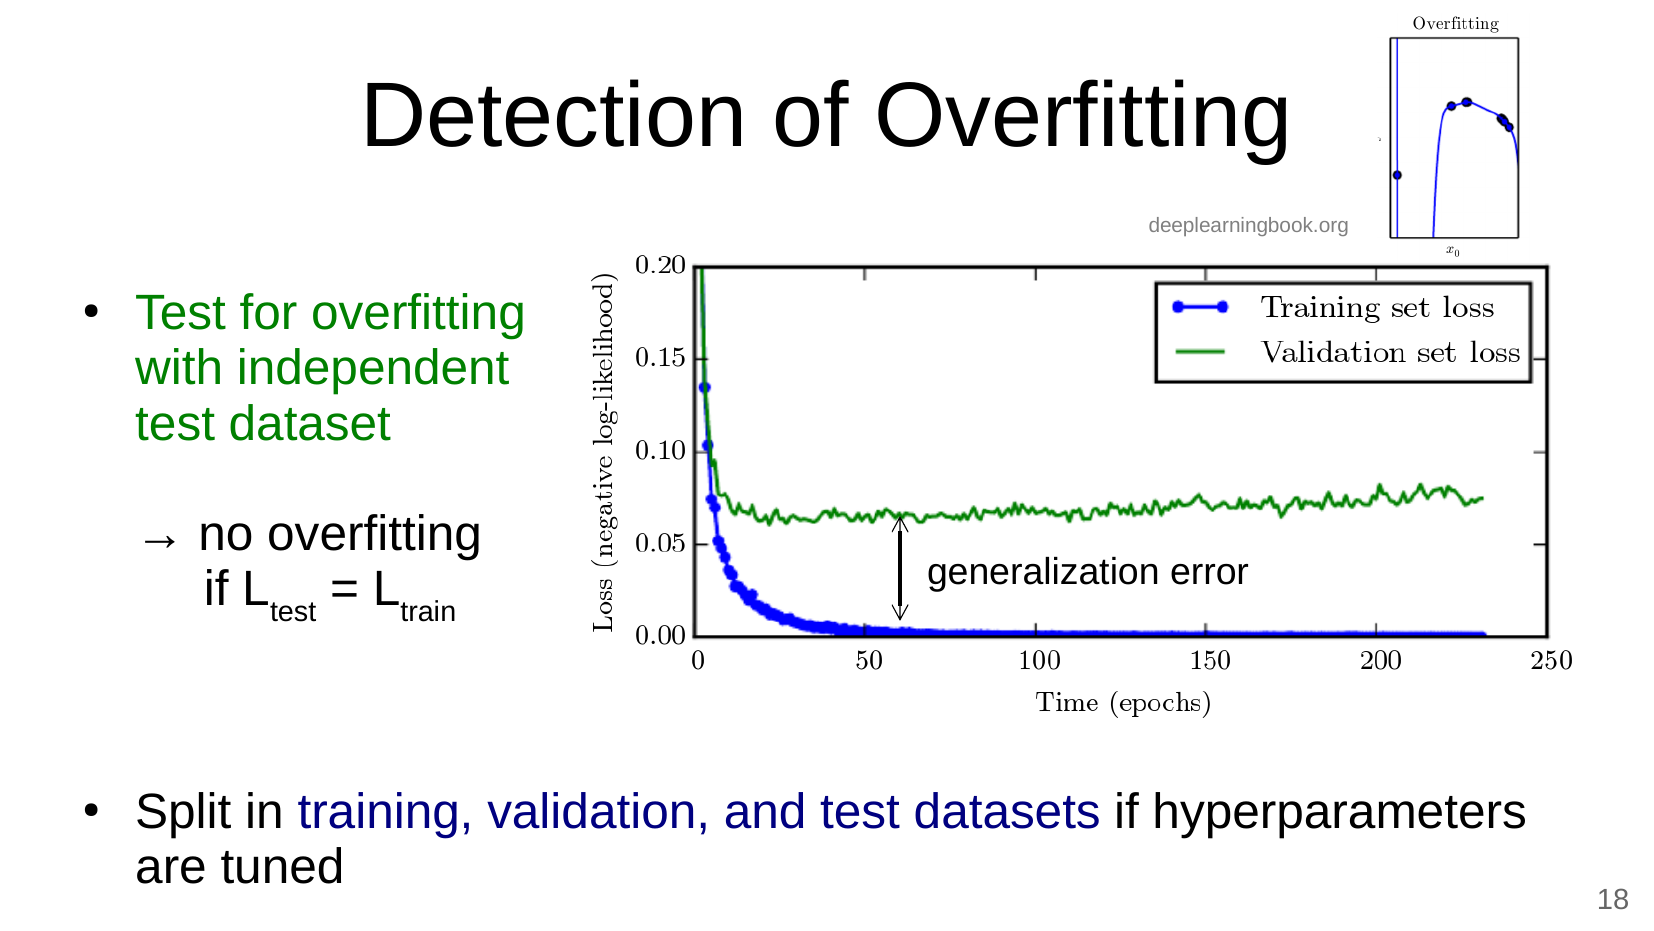

# Detection of Overfitting
deeplearningbook.org
Test for overfitting
with independent
test dataset
→ no overfitting
 if Ltest = Ltrain
Split in training, validation, and test datasets if hyperparameters are tuned
generalization error